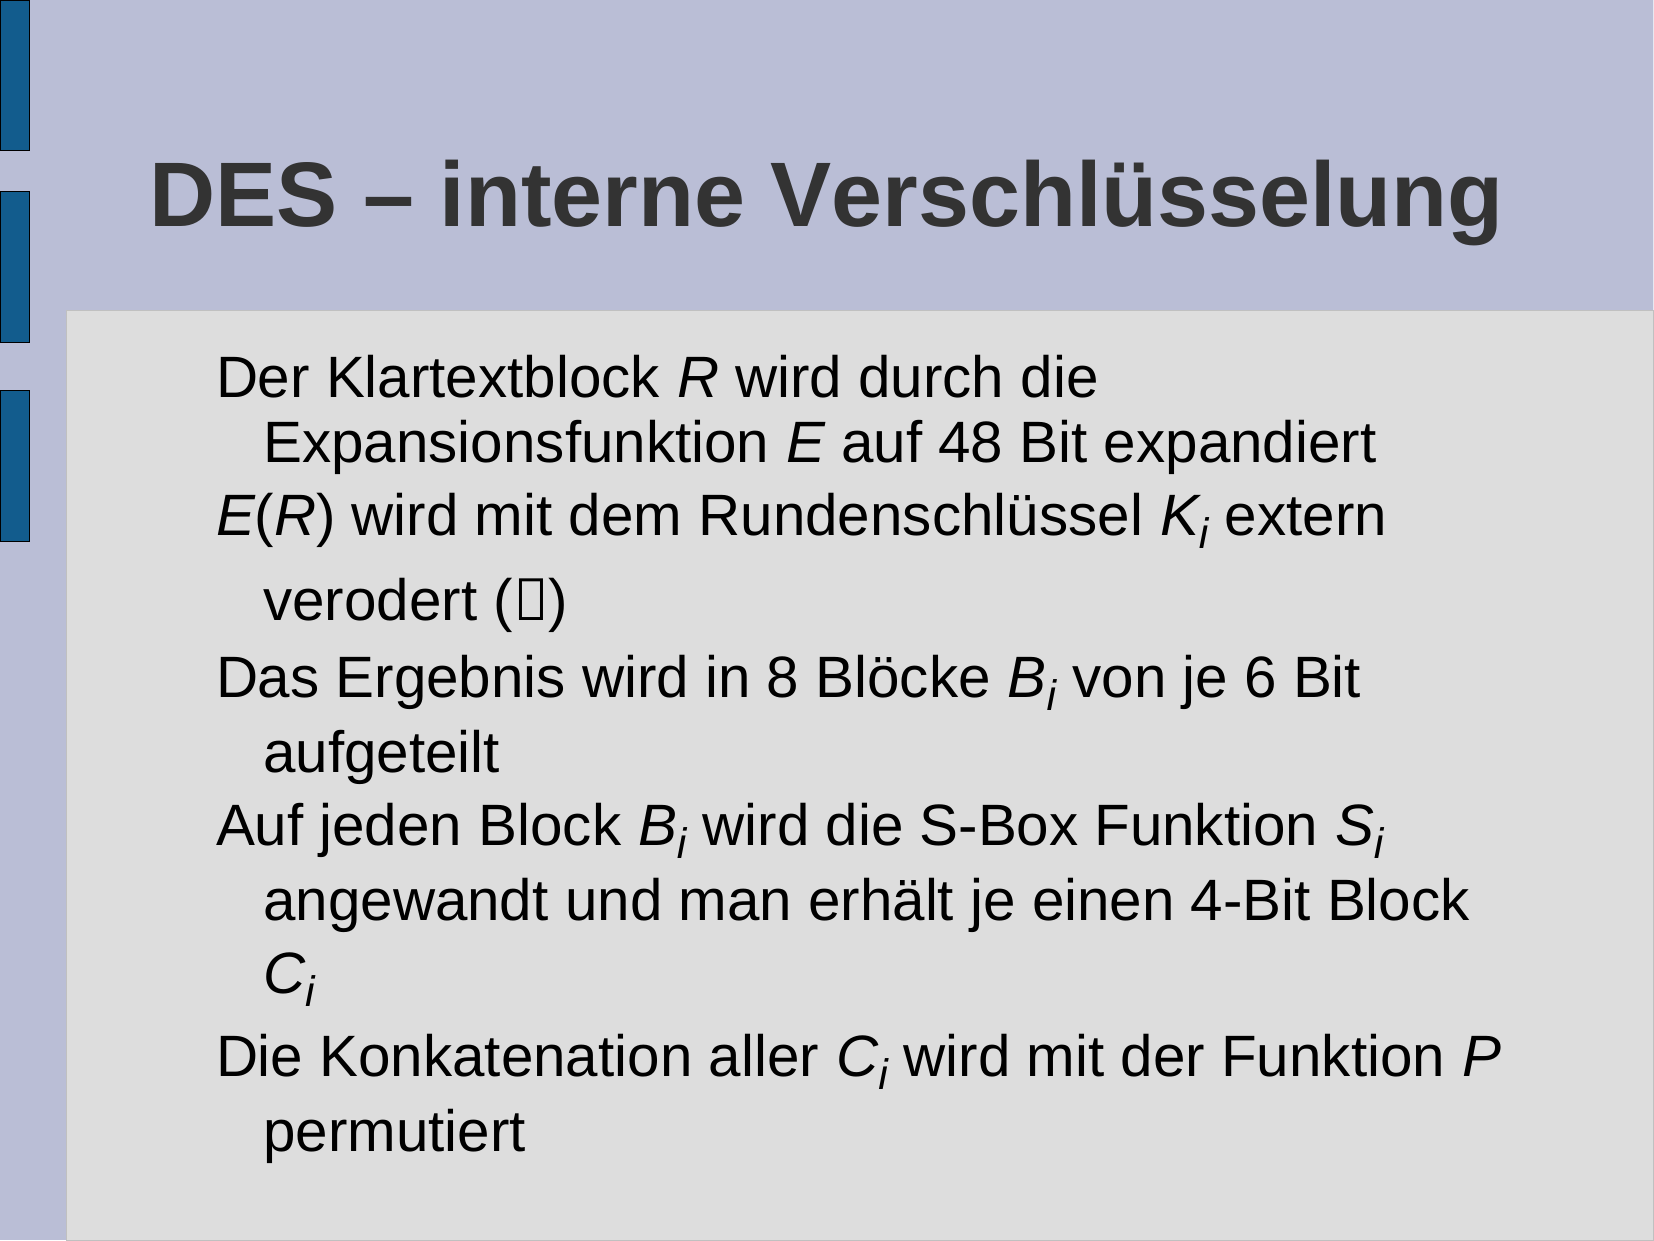

# DES – interne Verschlüsselung
Der Klartextblock R wird durch die Expansionsfunktion E auf 48 Bit expandiert
E(R) wird mit dem Rundenschlüssel Ki extern verodert ()
Das Ergebnis wird in 8 Blöcke Bi von je 6 Bit aufgeteilt
Auf jeden Block Bi wird die S-Box Funktion Si angewandt und man erhält je einen 4-Bit Block Ci
Die Konkatenation aller Ci wird mit der Funktion P permutiert